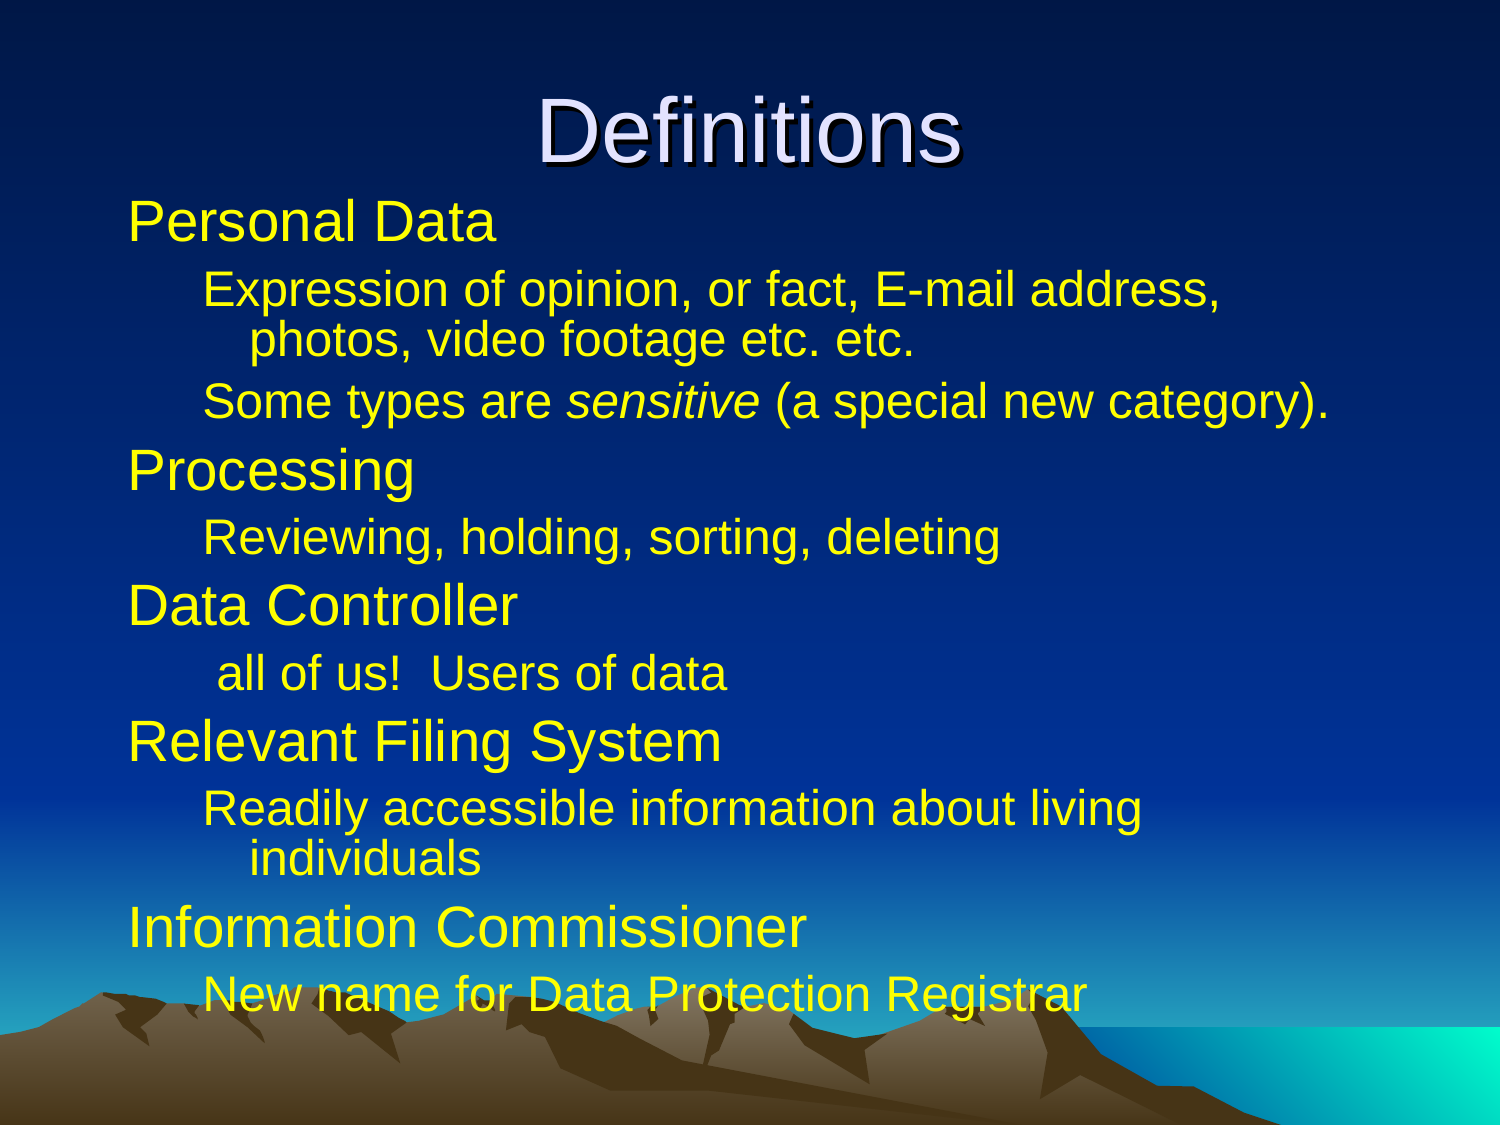

# Definitions
Personal Data
Expression of opinion, or fact, E-mail address, photos, video footage etc. etc.
Some types are sensitive (a special new category).
Processing
Reviewing, holding, sorting, deleting
Data Controller
 all of us! Users of data
Relevant Filing System
Readily accessible information about living individuals
Information Commissioner
New name for Data Protection Registrar